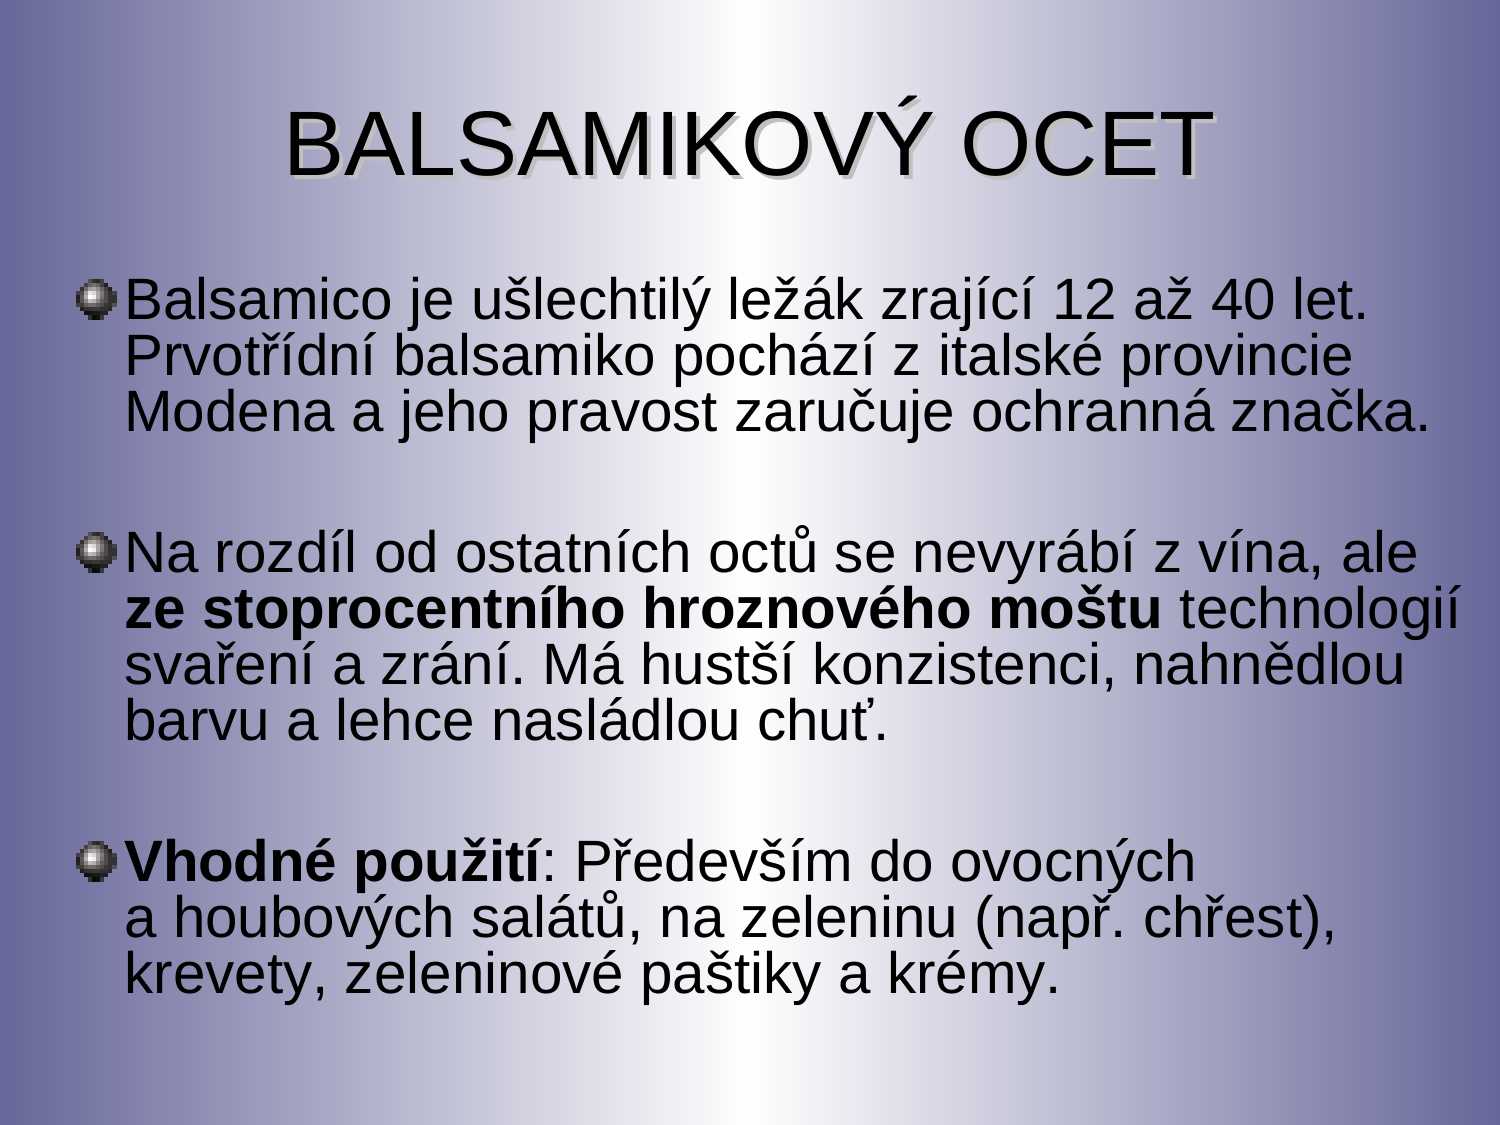

# BALSAMIKOVÝ OCET
Balsamico je ušlechtilý ležák zrající 12 až 40 let. Prvotřídní balsamiko pochází z italské provincie Modena a jeho pravost zaručuje ochranná značka.
Na rozdíl od ostatních octů se nevyrábí z vína, ale ze stoprocentního hroznového moštu technologií svaření a zrání. Má hustší konzistenci, nahnědlou barvu a lehce nasládlou chuť.
Vhodné použití: Především do ovocných
a houbových salátů, na zeleninu (např. chřest), krevety, zeleninové paštiky a krémy.